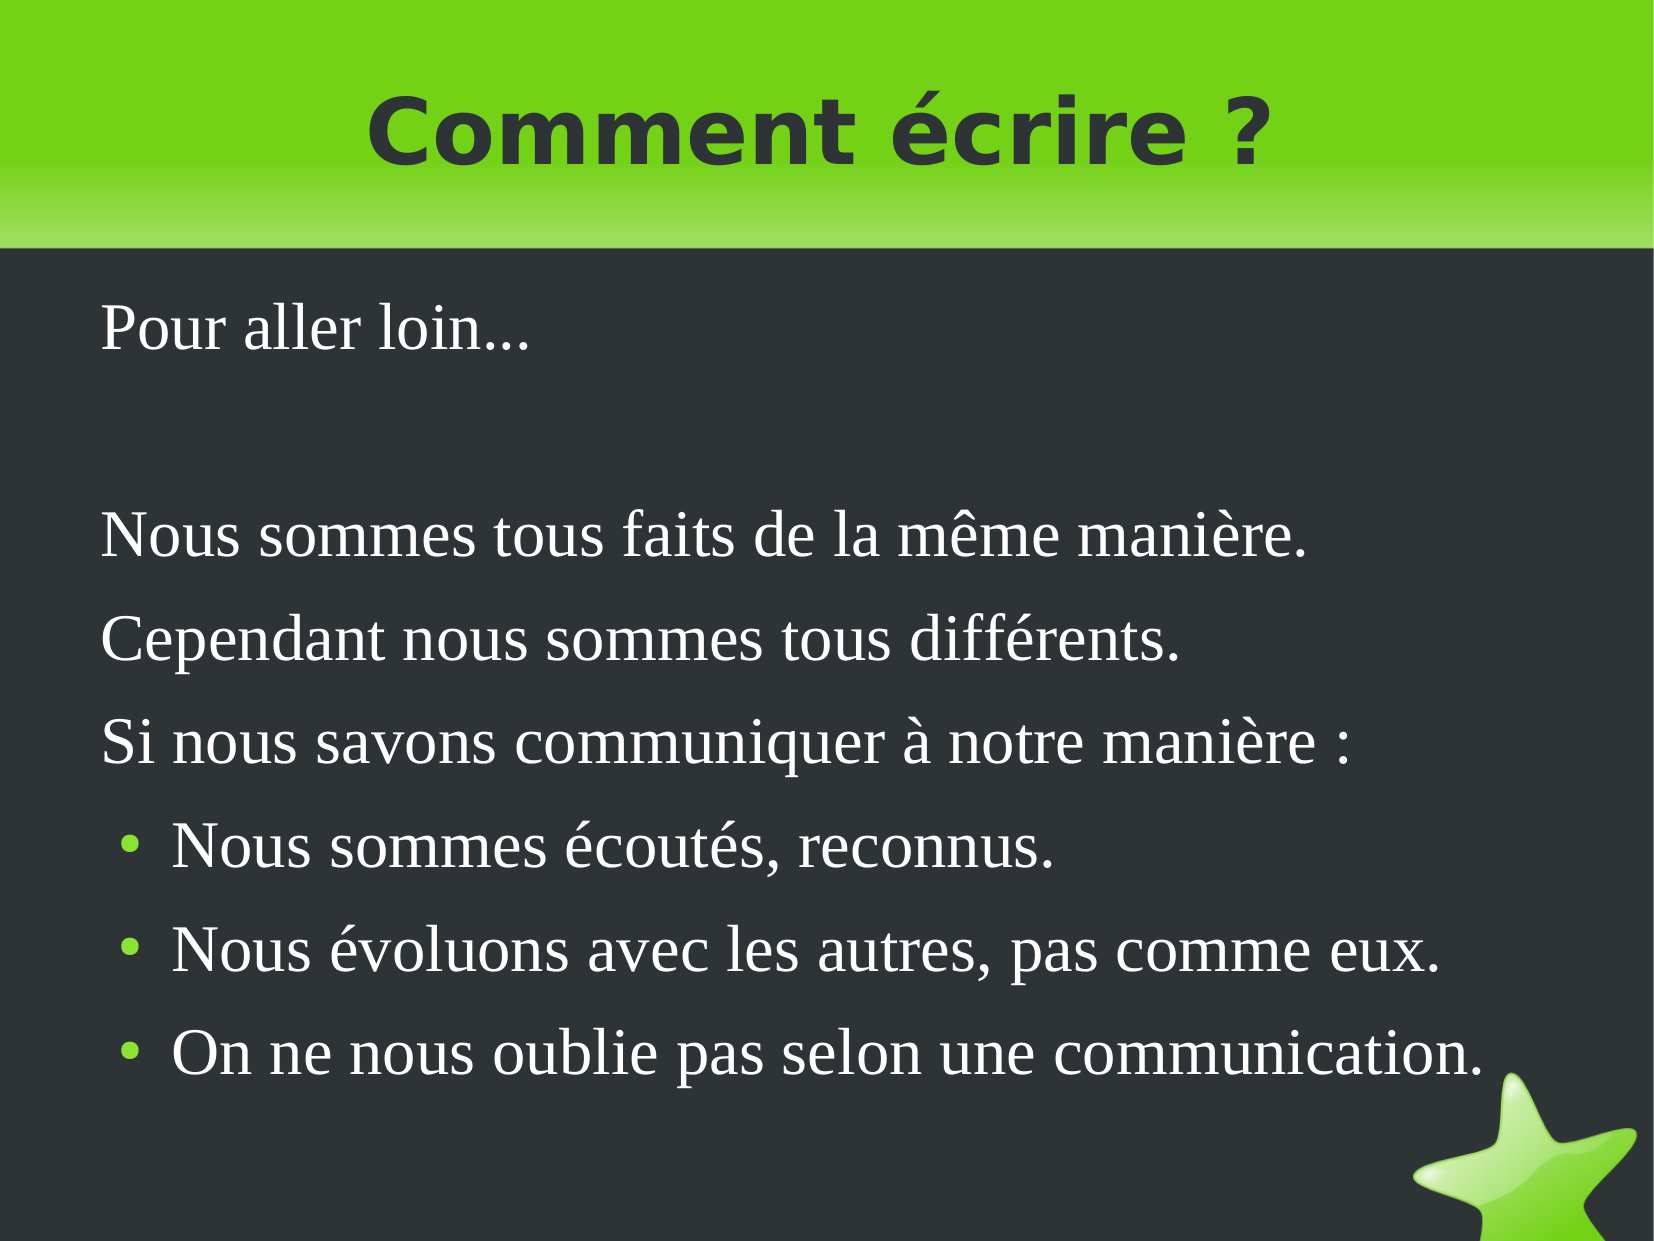

# Comment écrire ?
Pour aller loin...
Nous sommes tous faits de la même manière.
Cependant nous sommes tous différents.
Si nous savons communiquer à notre manière :
Nous sommes écoutés, reconnus.
Nous évoluons avec les autres, pas comme eux.
On ne nous oublie pas selon une communication.